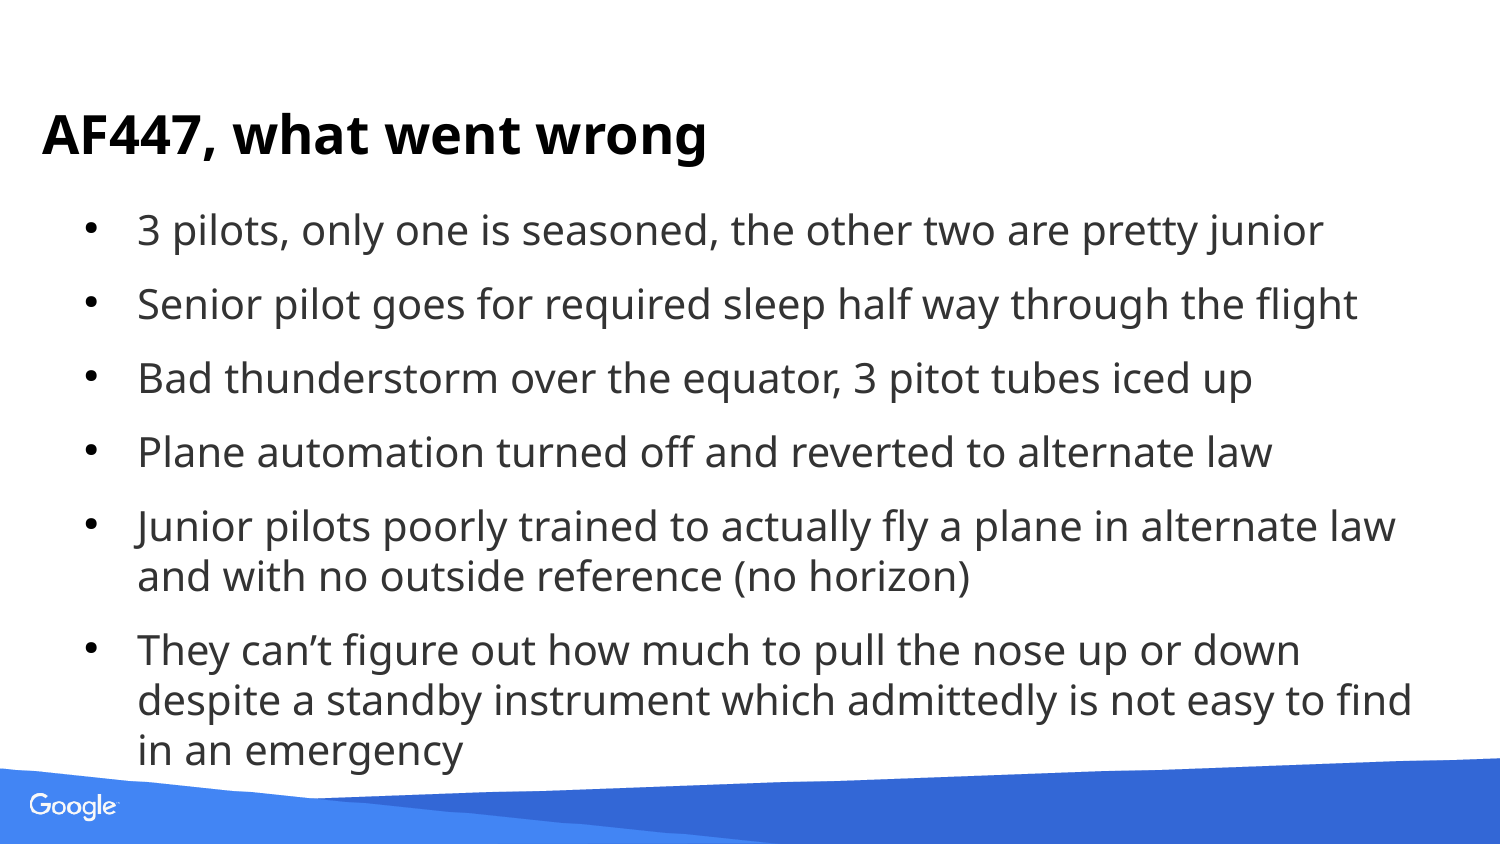

AF447, what went wrong
# 3 pilots, only one is seasoned, the other two are pretty junior
Senior pilot goes for required sleep half way through the flight
Bad thunderstorm over the equator, 3 pitot tubes iced up
Plane automation turned off and reverted to alternate law
Junior pilots poorly trained to actually fly a plane in alternate law and with no outside reference (no horizon)
They can’t figure out how much to pull the nose up or down despite a standby instrument which admittedly is not easy to find in an emergency